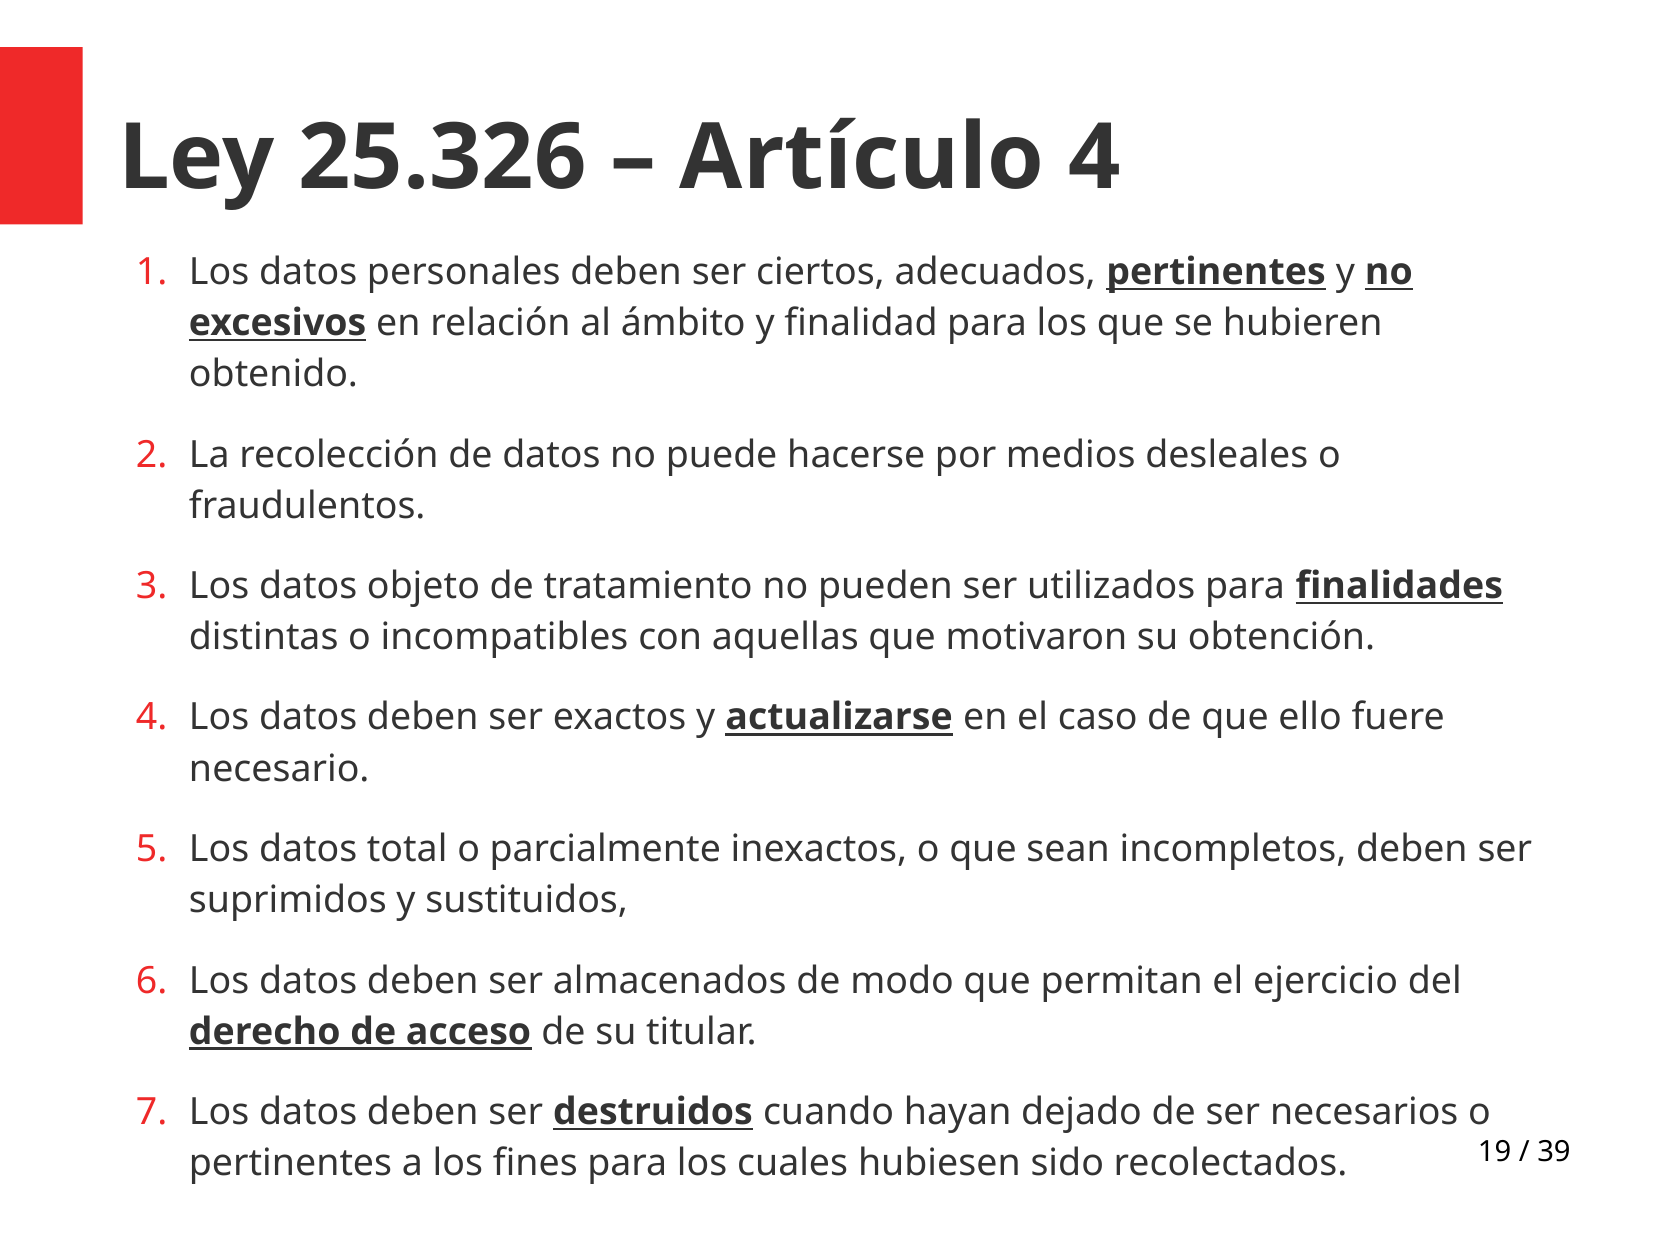

# Ley 25.326 – Artículo 4
Los datos personales deben ser ciertos, adecuados, pertinentes y no excesivos en relación al ámbito y finalidad para los que se hubieren obtenido.
La recolección de datos no puede hacerse por medios desleales o fraudulentos.
Los datos objeto de tratamiento no pueden ser utilizados para finalidades distintas o incompatibles con aquellas que motivaron su obtención.
Los datos deben ser exactos y actualizarse en el caso de que ello fuere necesario.
Los datos total o parcialmente inexactos, o que sean incompletos, deben ser suprimidos y sustituidos,
Los datos deben ser almacenados de modo que permitan el ejercicio del derecho de acceso de su titular.
Los datos deben ser destruidos cuando hayan dejado de ser necesarios o pertinentes a los fines para los cuales hubiesen sido recolectados.
19